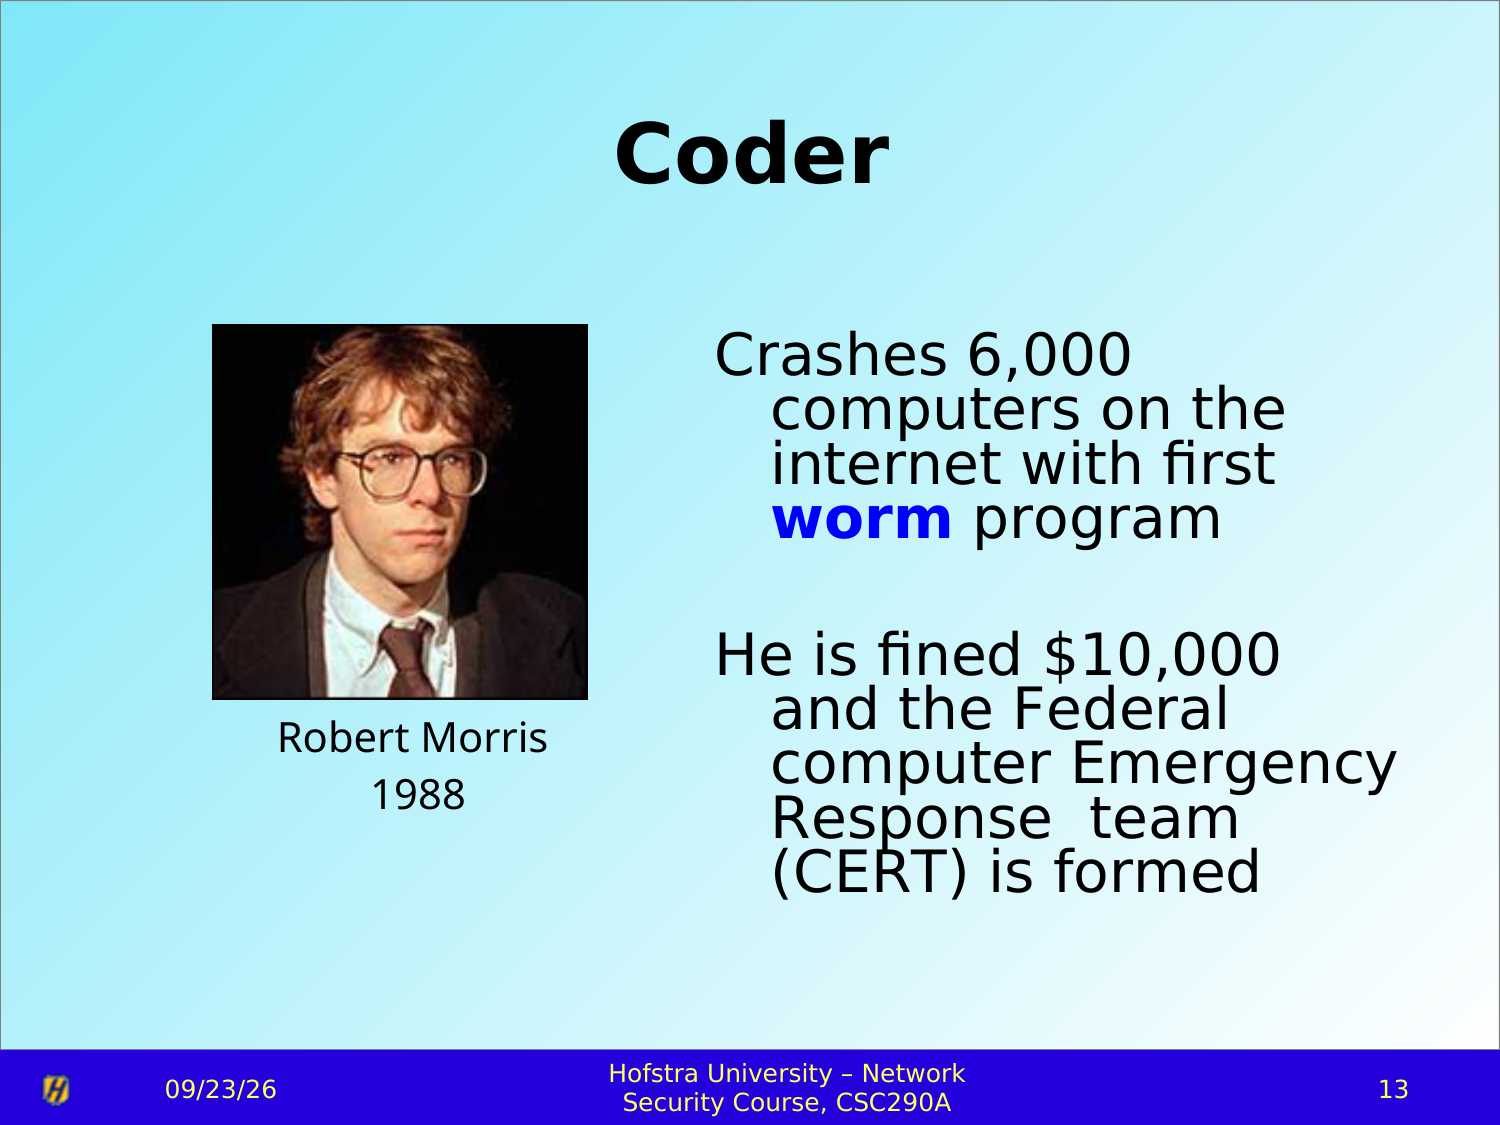

# Coder
Crashes 6,000 computers on the internet with first worm program
He is fined $10,000 and the Federal computer Emergency Response team (CERT) is formed
Robert Morris
1988
13